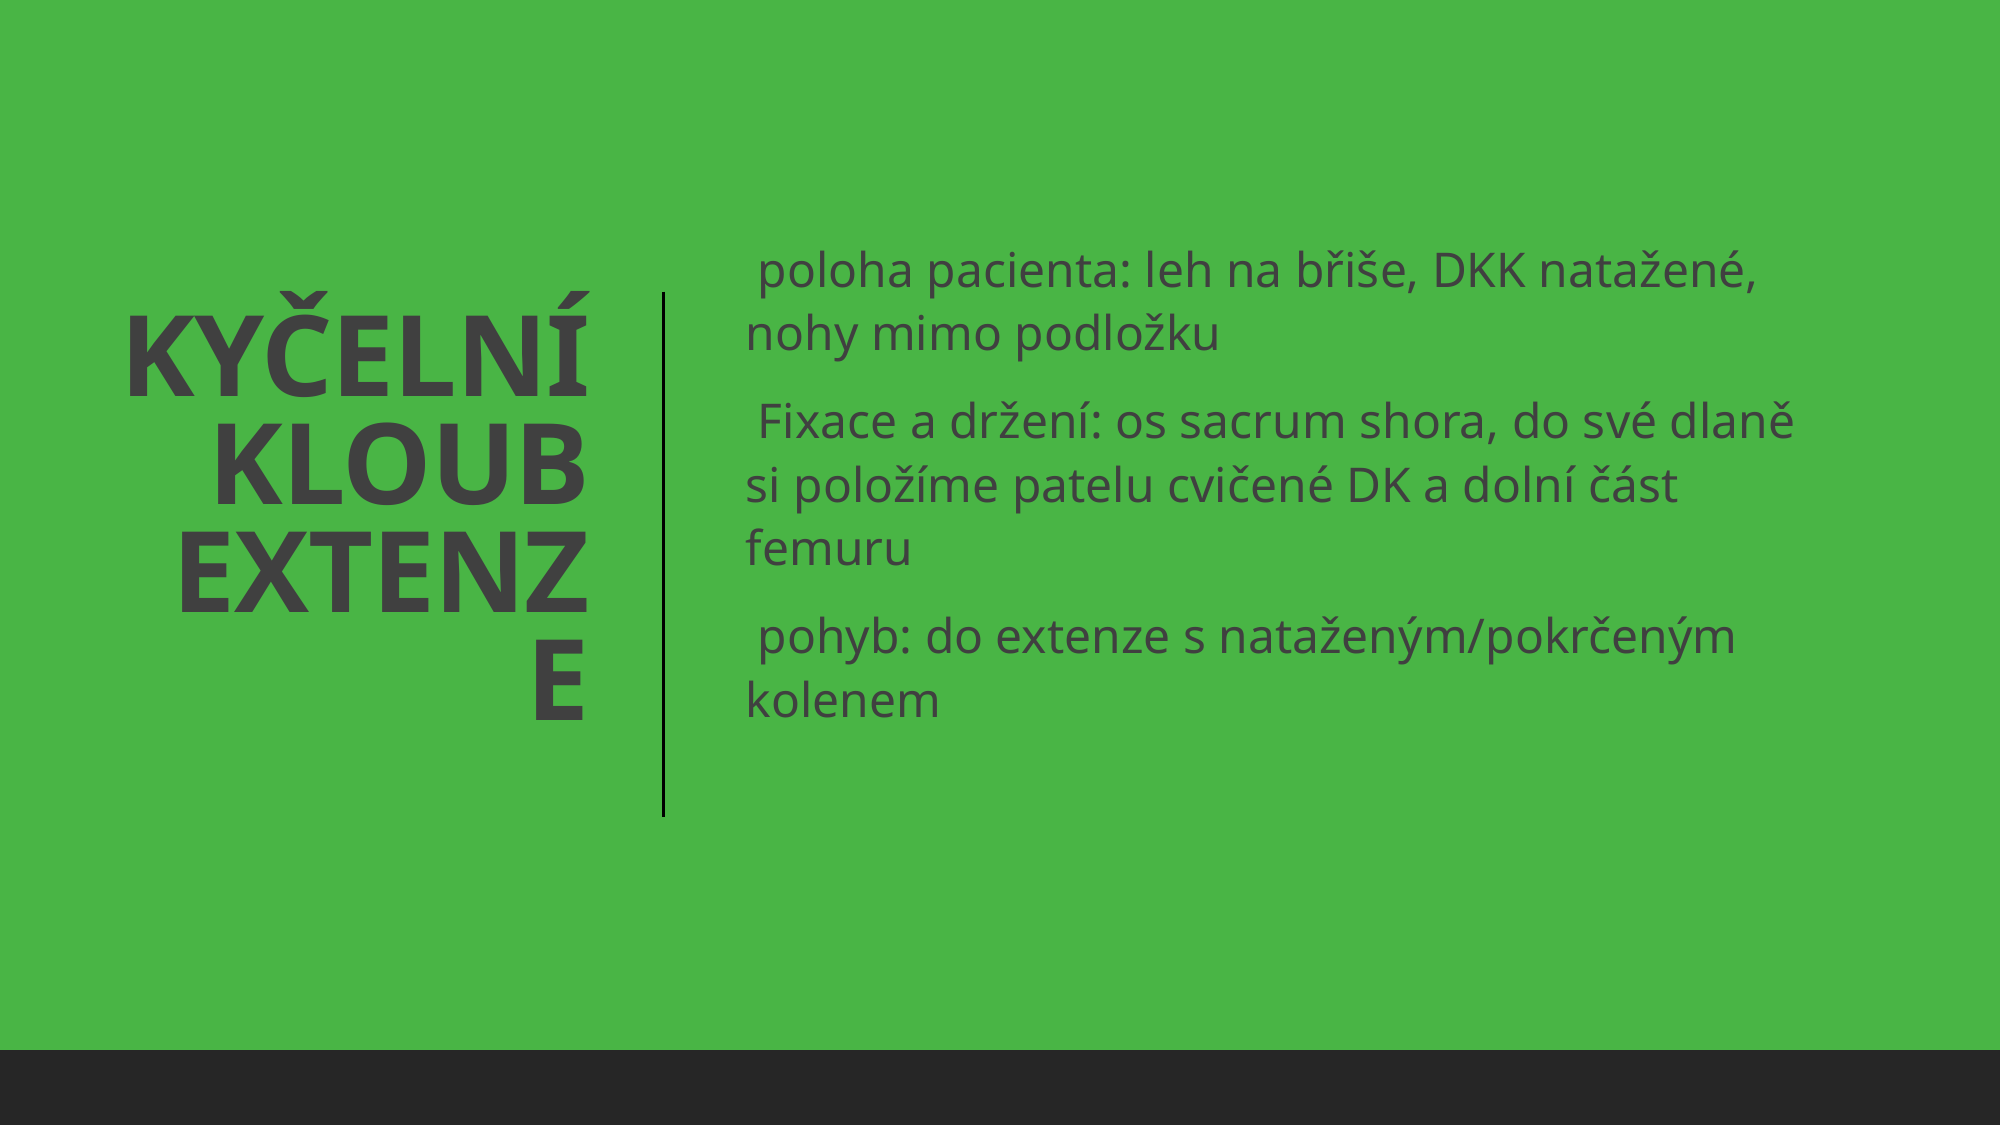

poloha pacienta: leh na břiše, DKK natažené, nohy mimo podložku
 Fixace a držení: os sacrum shora, do své dlaně si položíme patelu cvičené DK a dolní část femuru
 pohyb: do extenze s nataženým/pokrčeným kolenem
# KYČELNÍ KLOUB EXTENZE